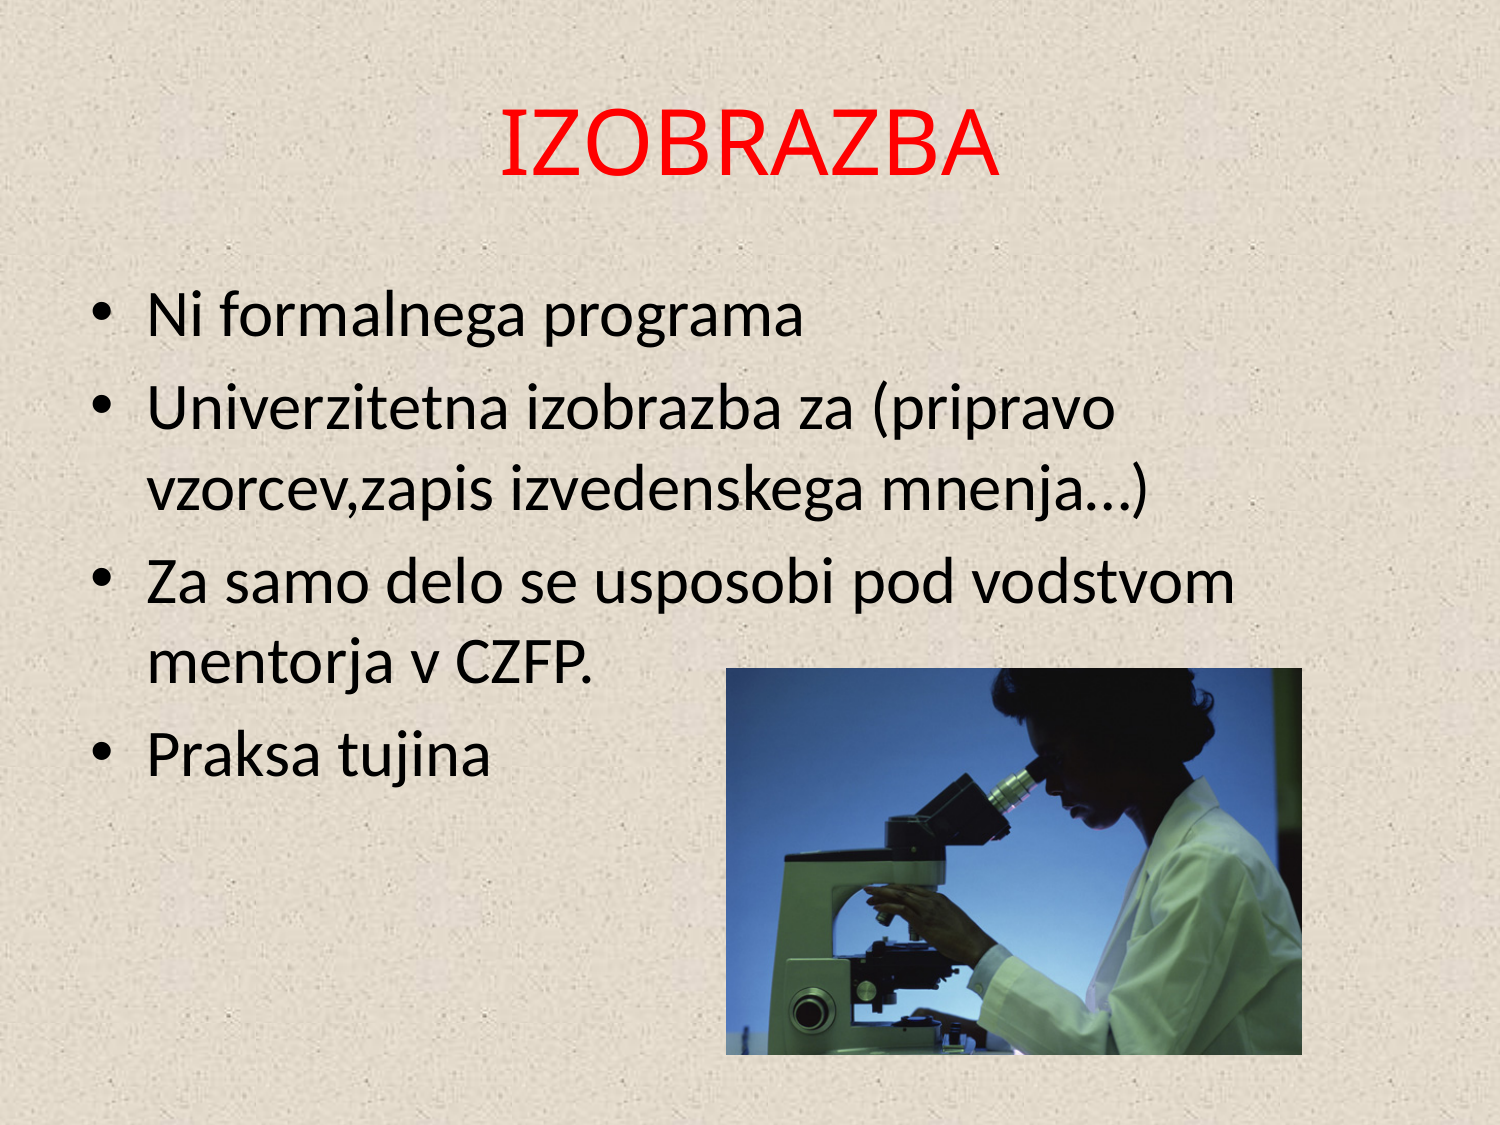

# IZOBRAZBA
Ni formalnega programa
Univerzitetna izobrazba za (pripravo vzorcev,zapis izvedenskega mnenja…)
Za samo delo se usposobi pod vodstvom mentorja v CZFP.
Praksa tujina